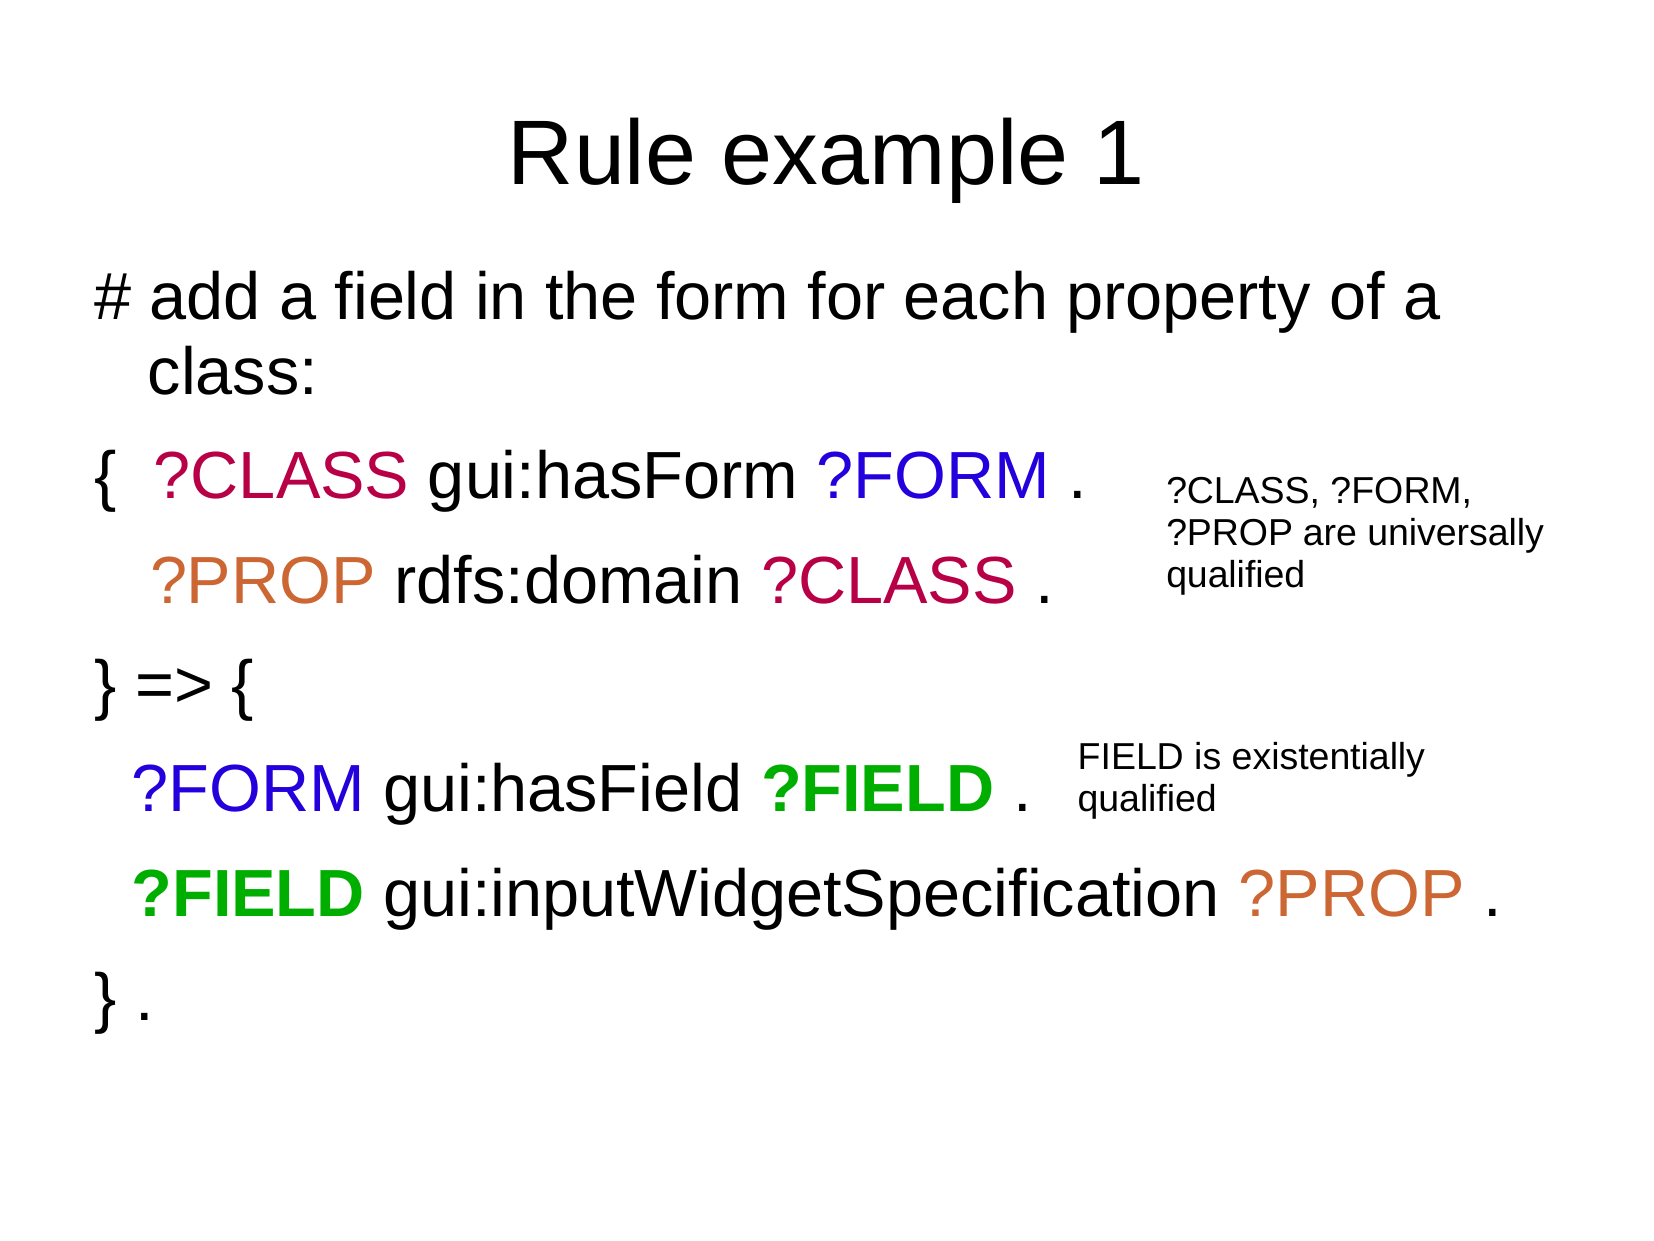

# Rule example 1
# add a field in the form for each property of a class:
{ ?CLASS gui:hasForm ?FORM .
 ?PROP rdfs:domain ?CLASS .
} => {
 ?FORM gui:hasField ?FIELD .
 ?FIELD gui:inputWidgetSpecification ?PROP .
} .
?CLASS, ?FORM,
?PROP are universally qualified
FIELD is existentially qualified